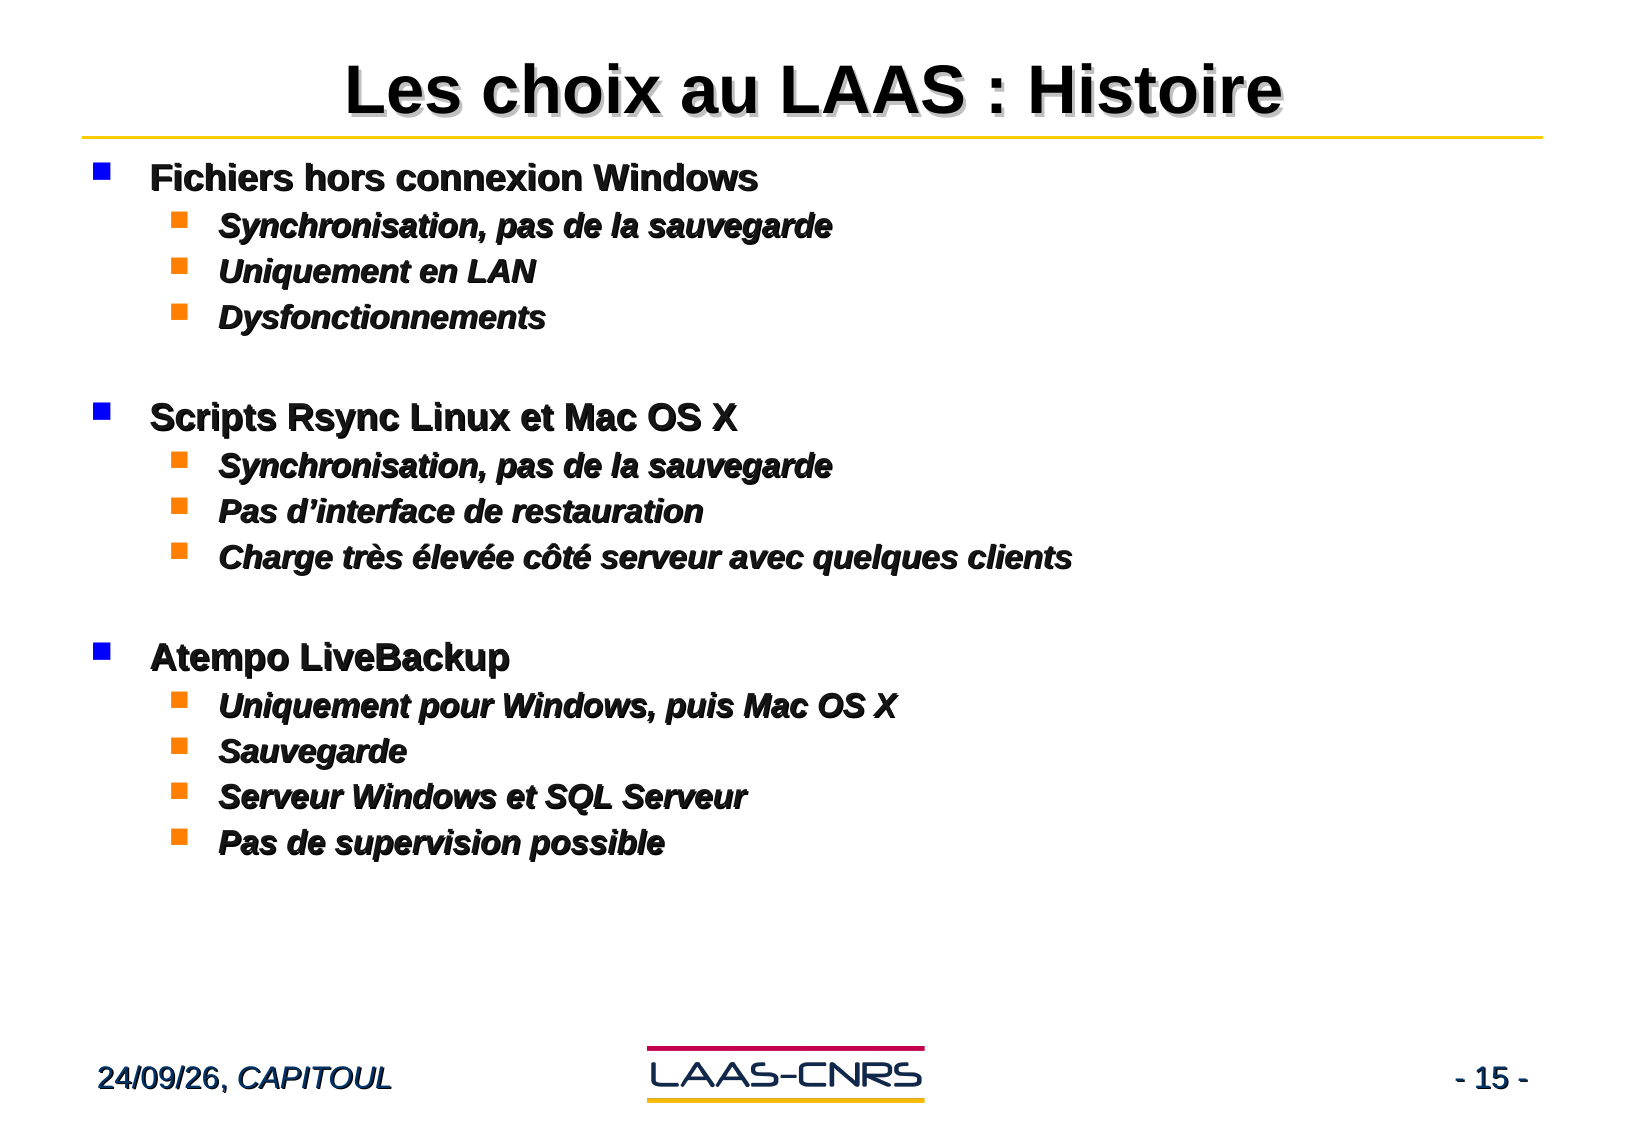

Les choix au LAAS : Histoire
# Fichiers hors connexion Windows
Synchronisation, pas de la sauvegarde
Uniquement en LAN
Dysfonctionnements
Scripts Rsync Linux et Mac OS X
Synchronisation, pas de la sauvegarde
Pas d’interface de restauration
Charge très élevée côté serveur avec quelques clients
Atempo LiveBackup
Uniquement pour Windows, puis Mac OS X
Sauvegarde
Serveur Windows et SQL Serveur
Pas de supervision possible
 , CAPITOUL